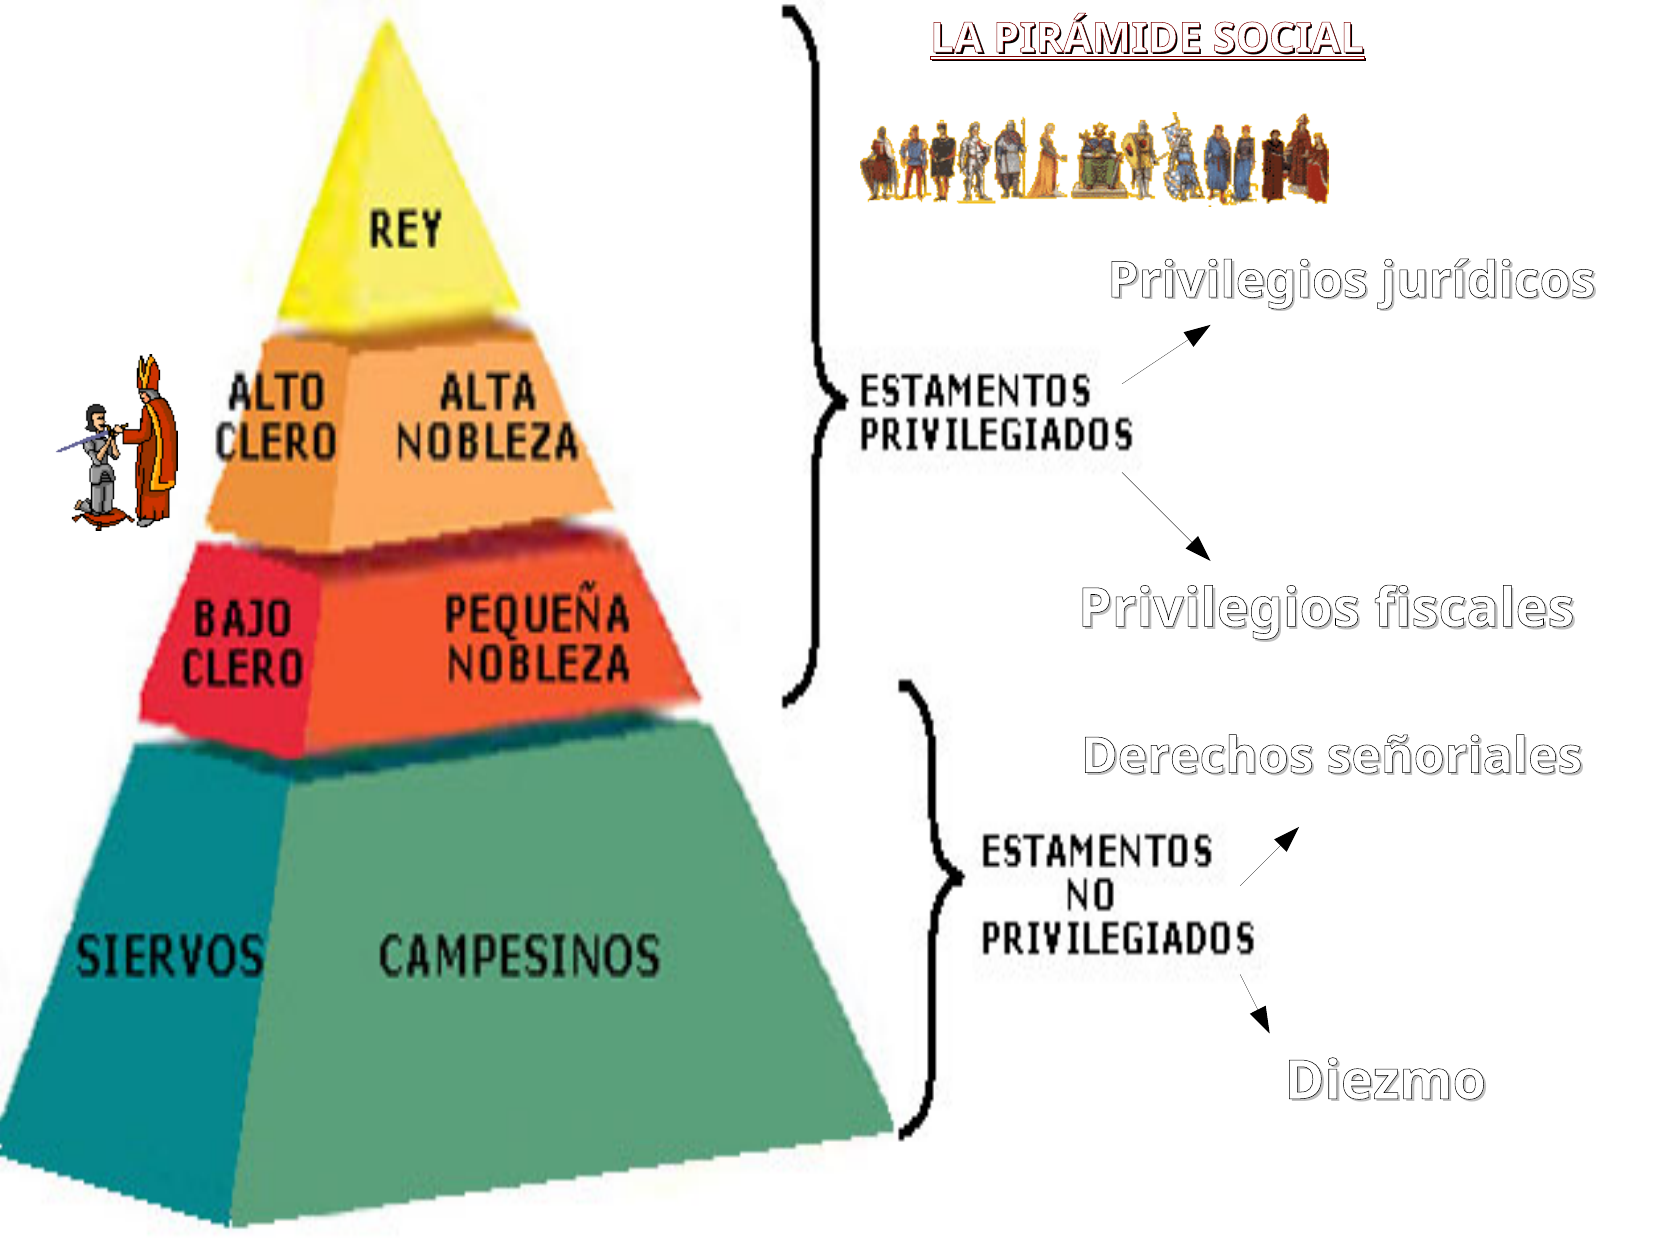

LA PIRÁMIDE SOCIAL
Privilegios jurídicos
Privilegios fiscales
Derechos señoriales
Diezmo